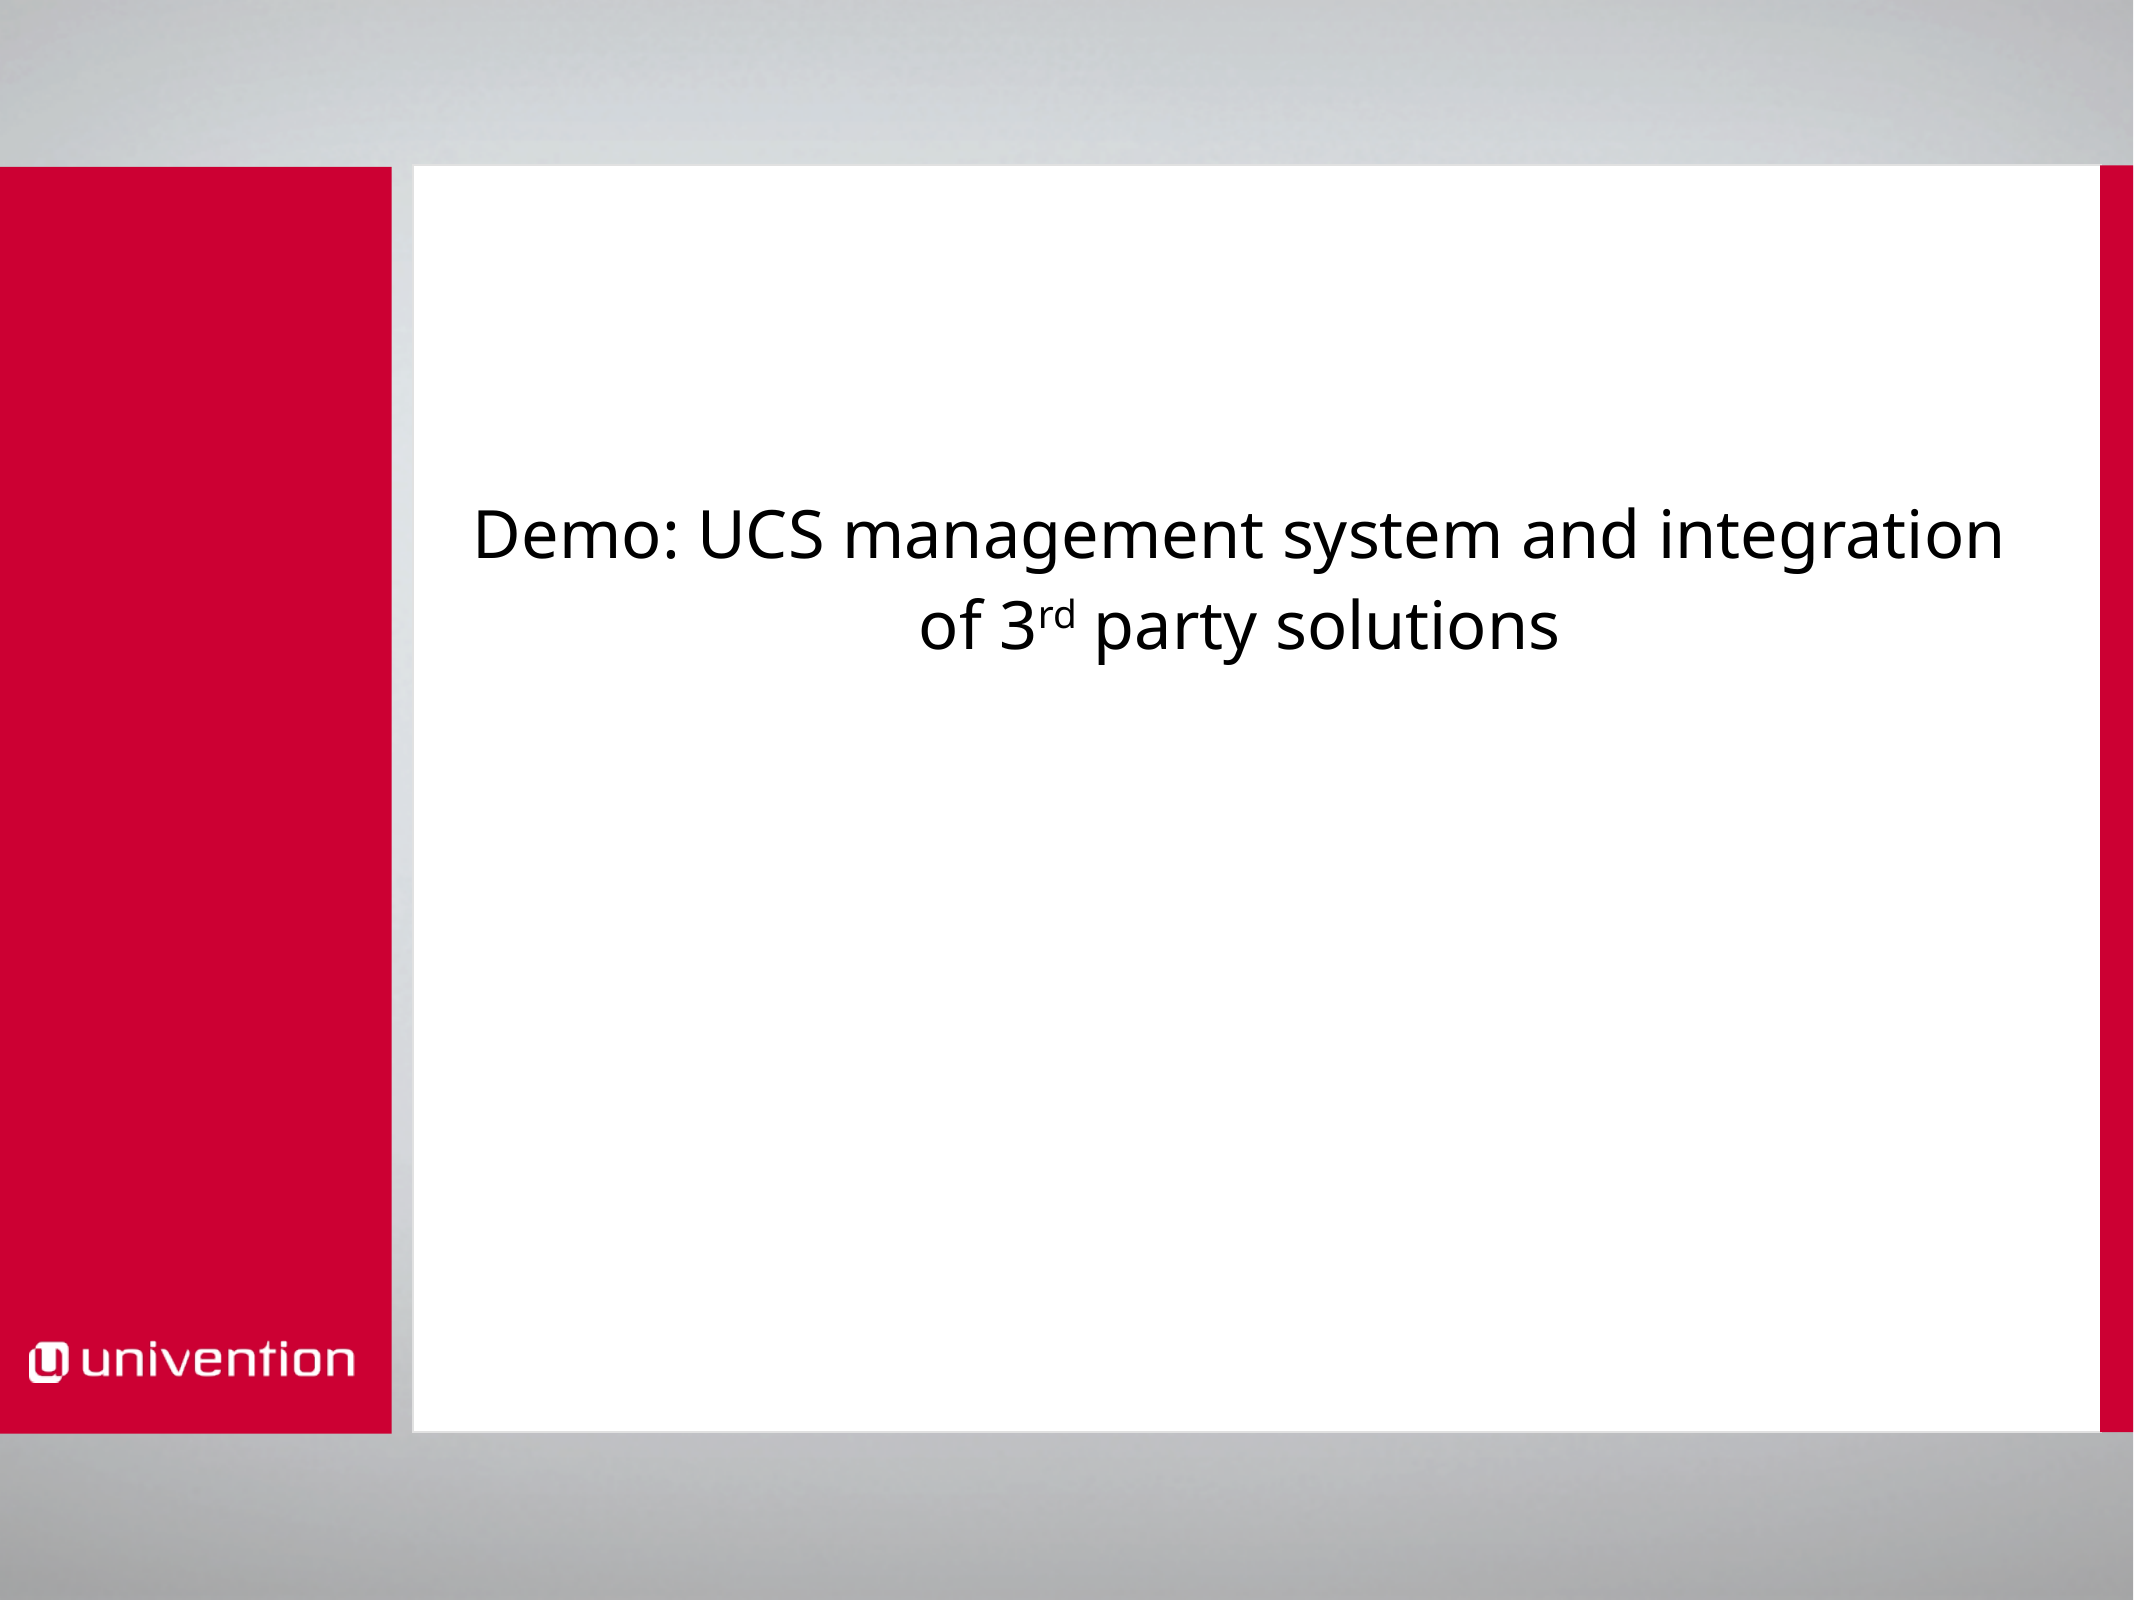

# Demo: UCS management system and integration of 3rd party solutions